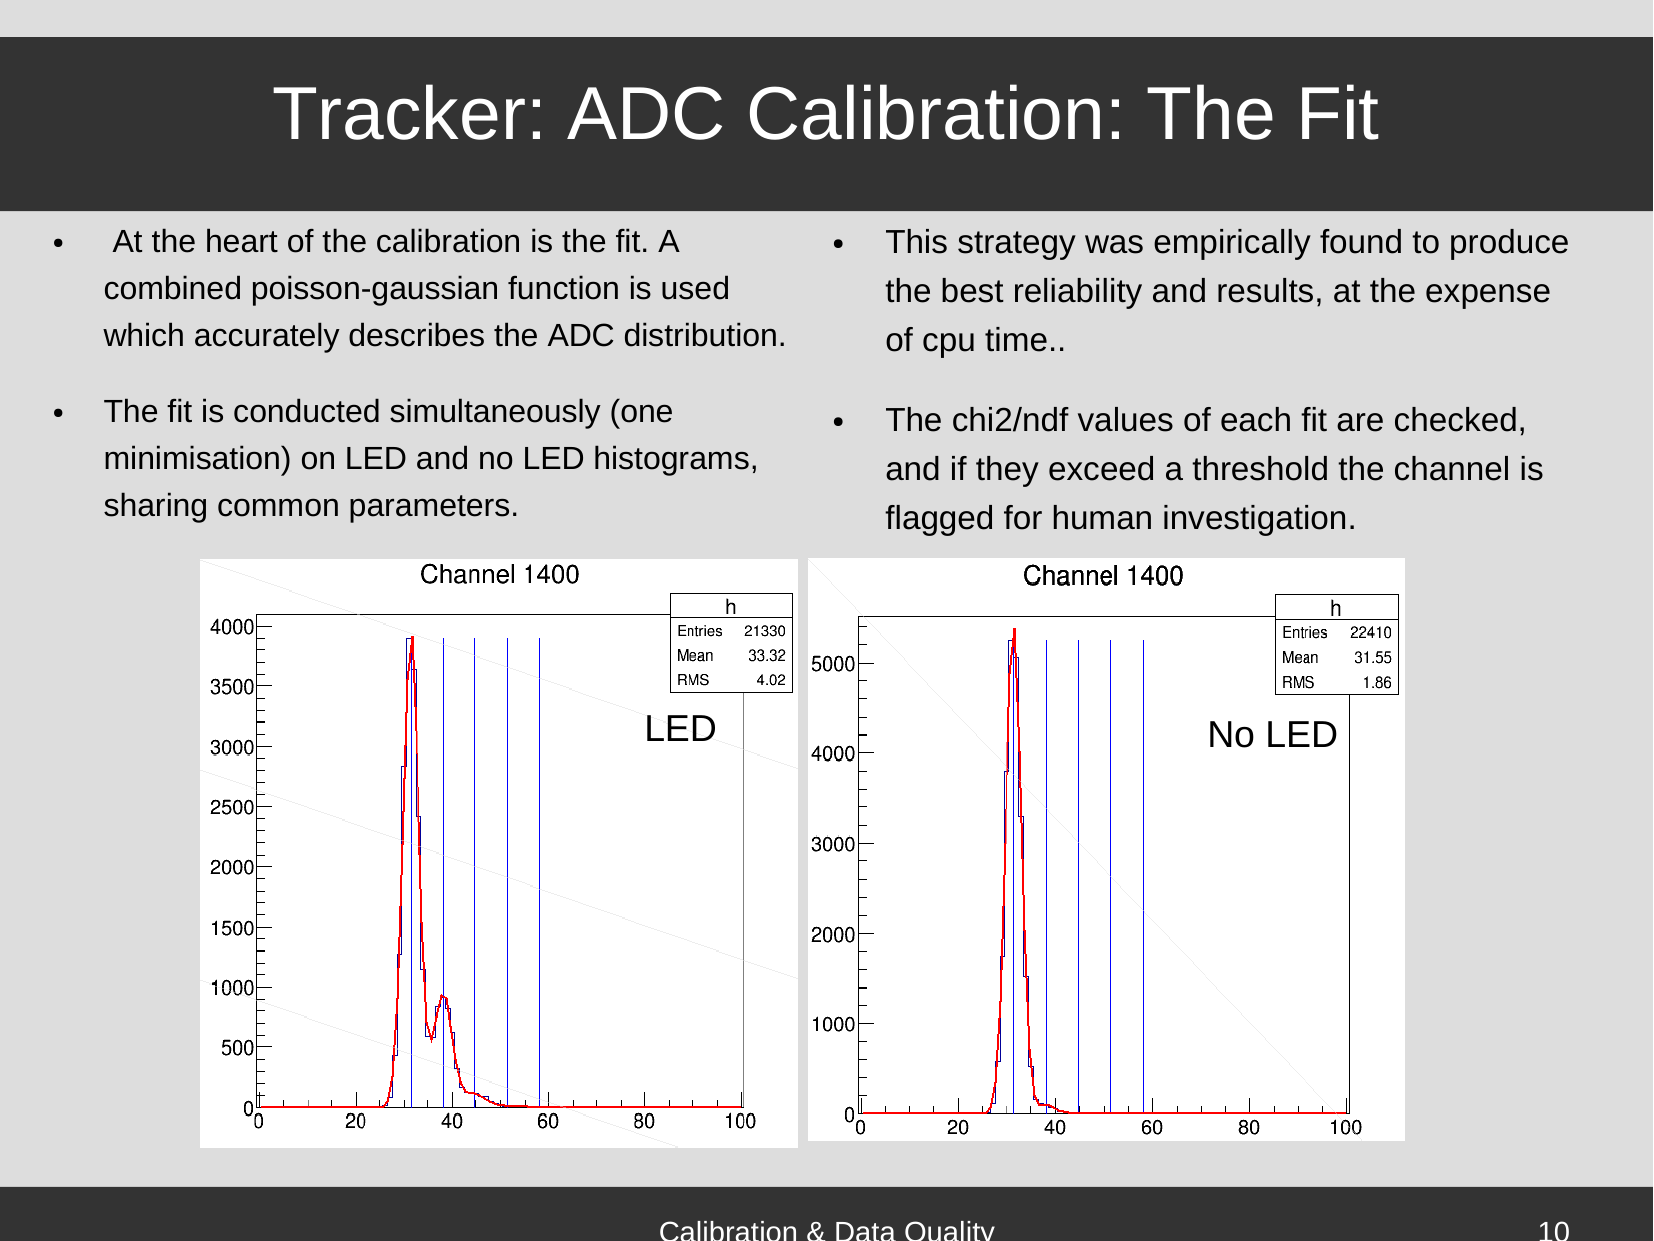

Tracker: ADC Calibration: The Fit
 At the heart of the calibration is the fit. A
This strategy was empirically found to produce
●
●
combined poisson-gaussian function is used
the best reliability and results, at the expense
which accurately describes the ADC distribution.
of cpu time..
The fit is conducted simultaneously (one
The chi2/ndf values of each fit are checked,
●
●
minimisation) on LED and no LED histograms,
and if they exceed a threshold the channel is
sharing common parameters.
flagged for human investigation.
LED
No LED
Calibration & Data Quality
10